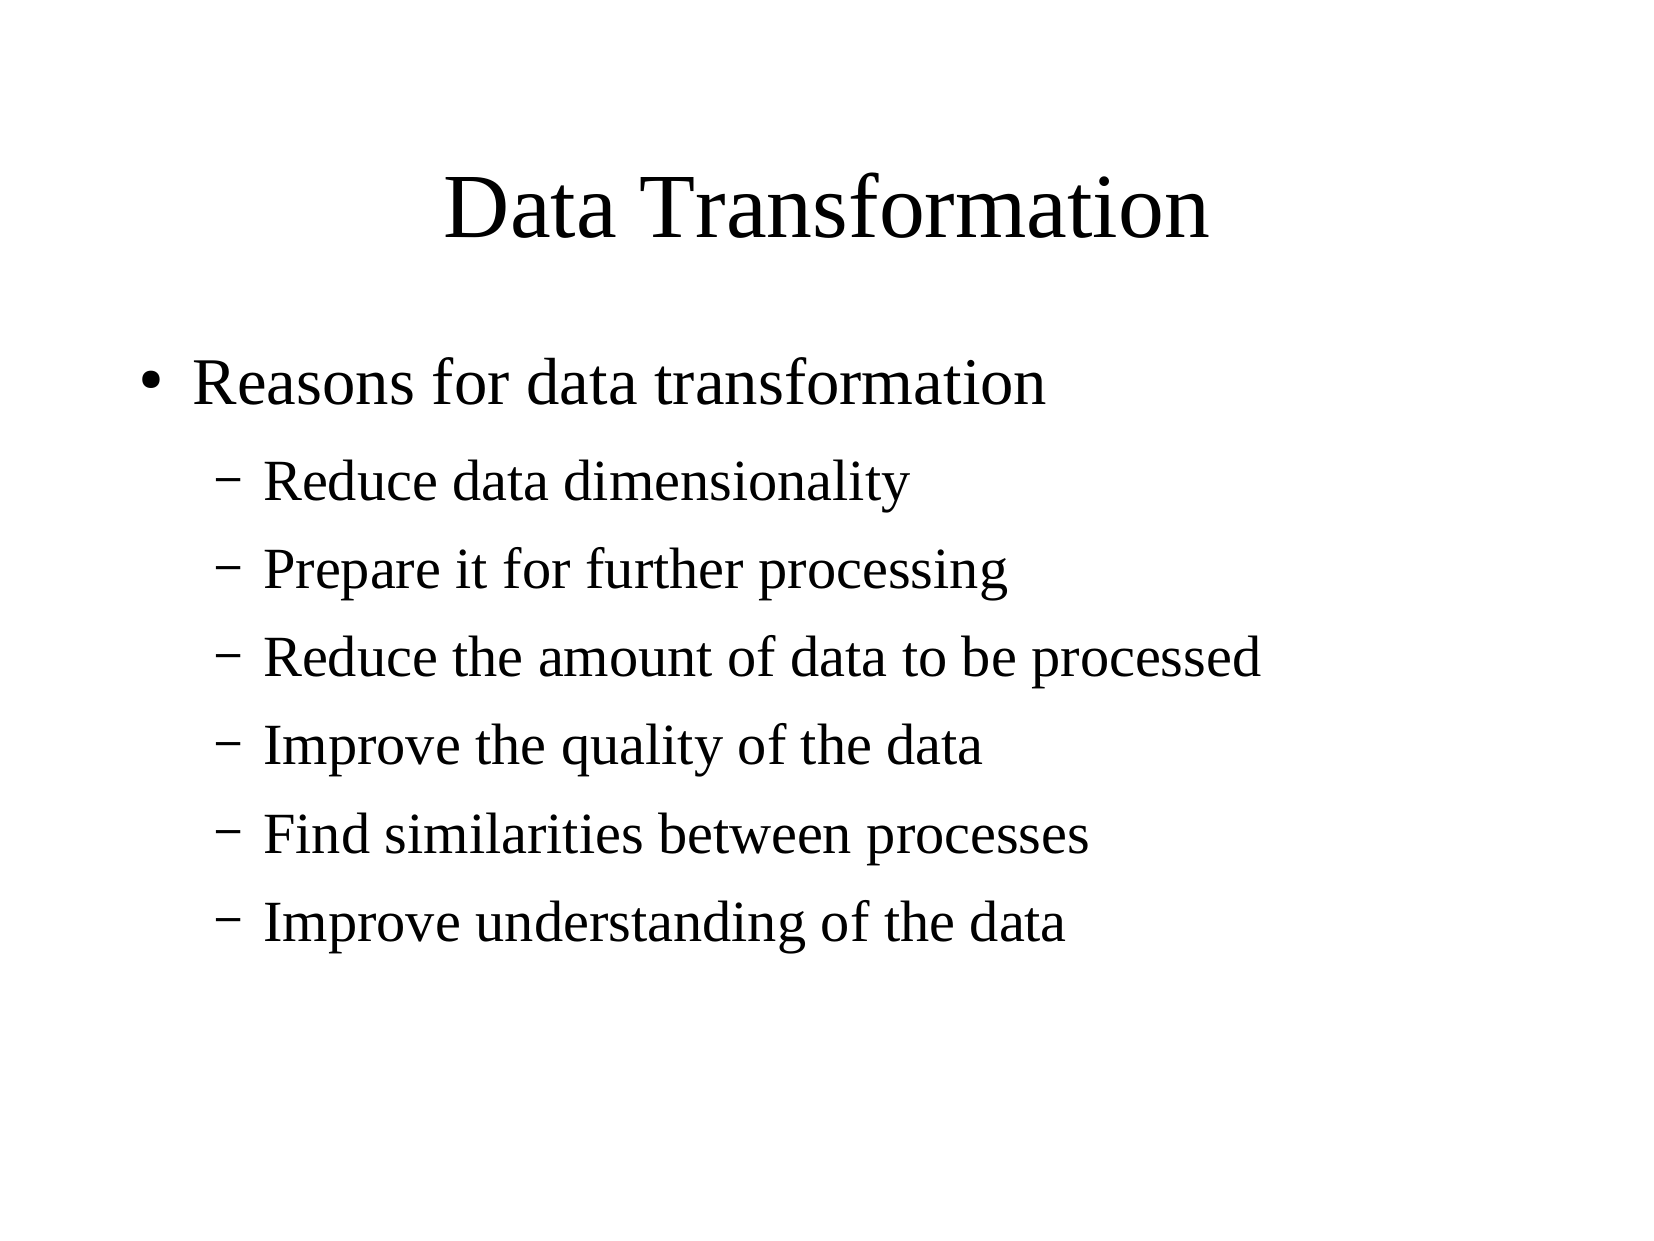

# Data Transformation
Reasons for data transformation
Reduce data dimensionality
Prepare it for further processing
Reduce the amount of data to be processed
Improve the quality of the data
Find similarities between processes
Improve understanding of the data